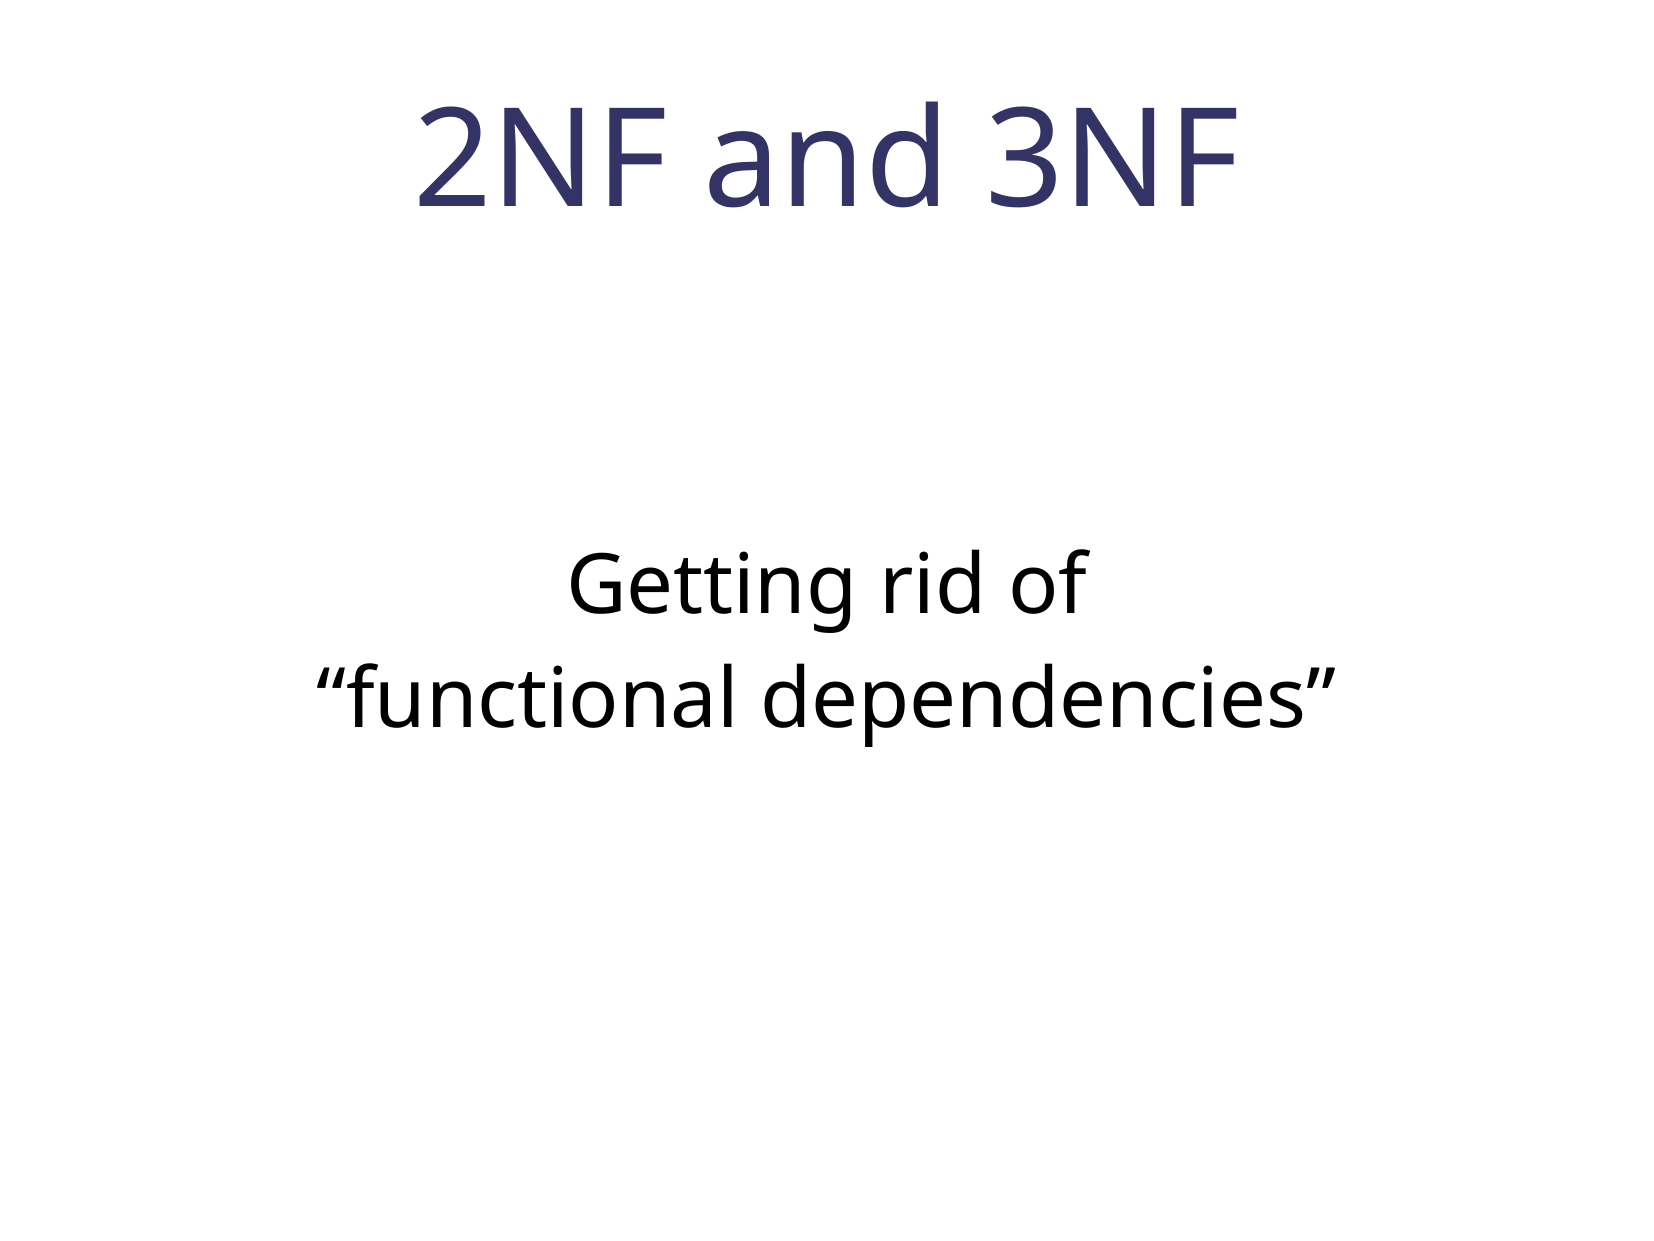

# 2NF and 3NF
Getting rid of
“functional dependencies”